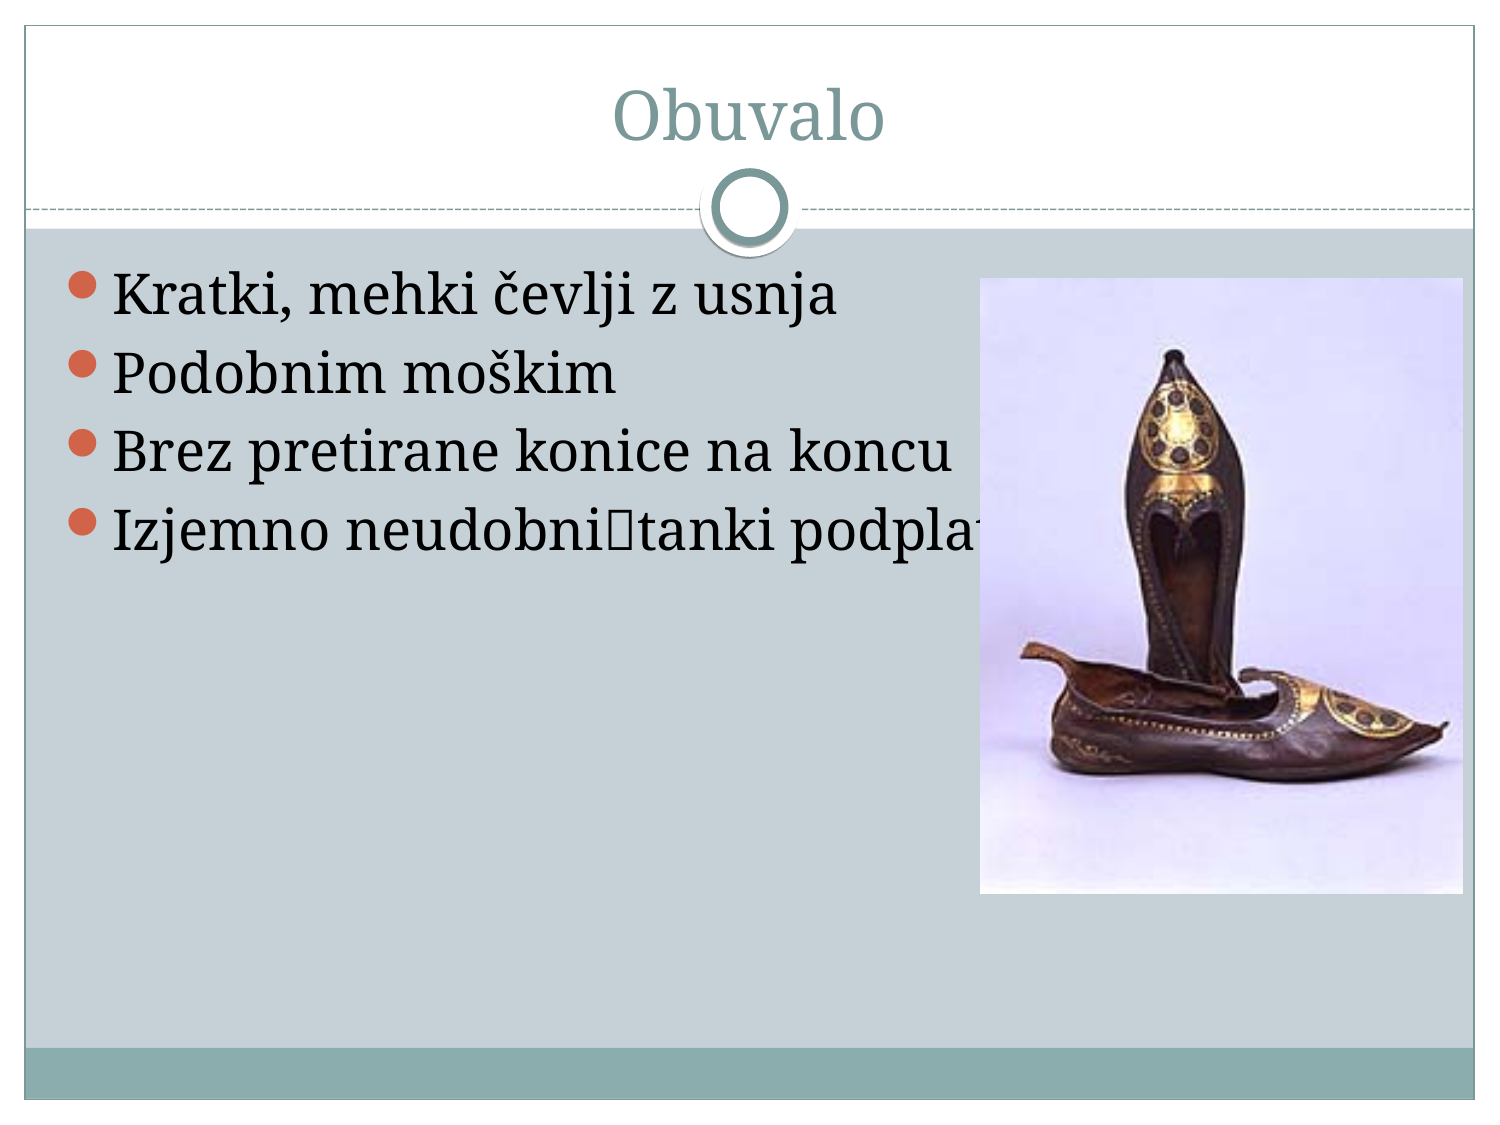

# Obuvalo
Kratki, mehki čevlji z usnja
Podobnim moškim
Brez pretirane konice na koncu
Izjemno neudobnitanki podplati